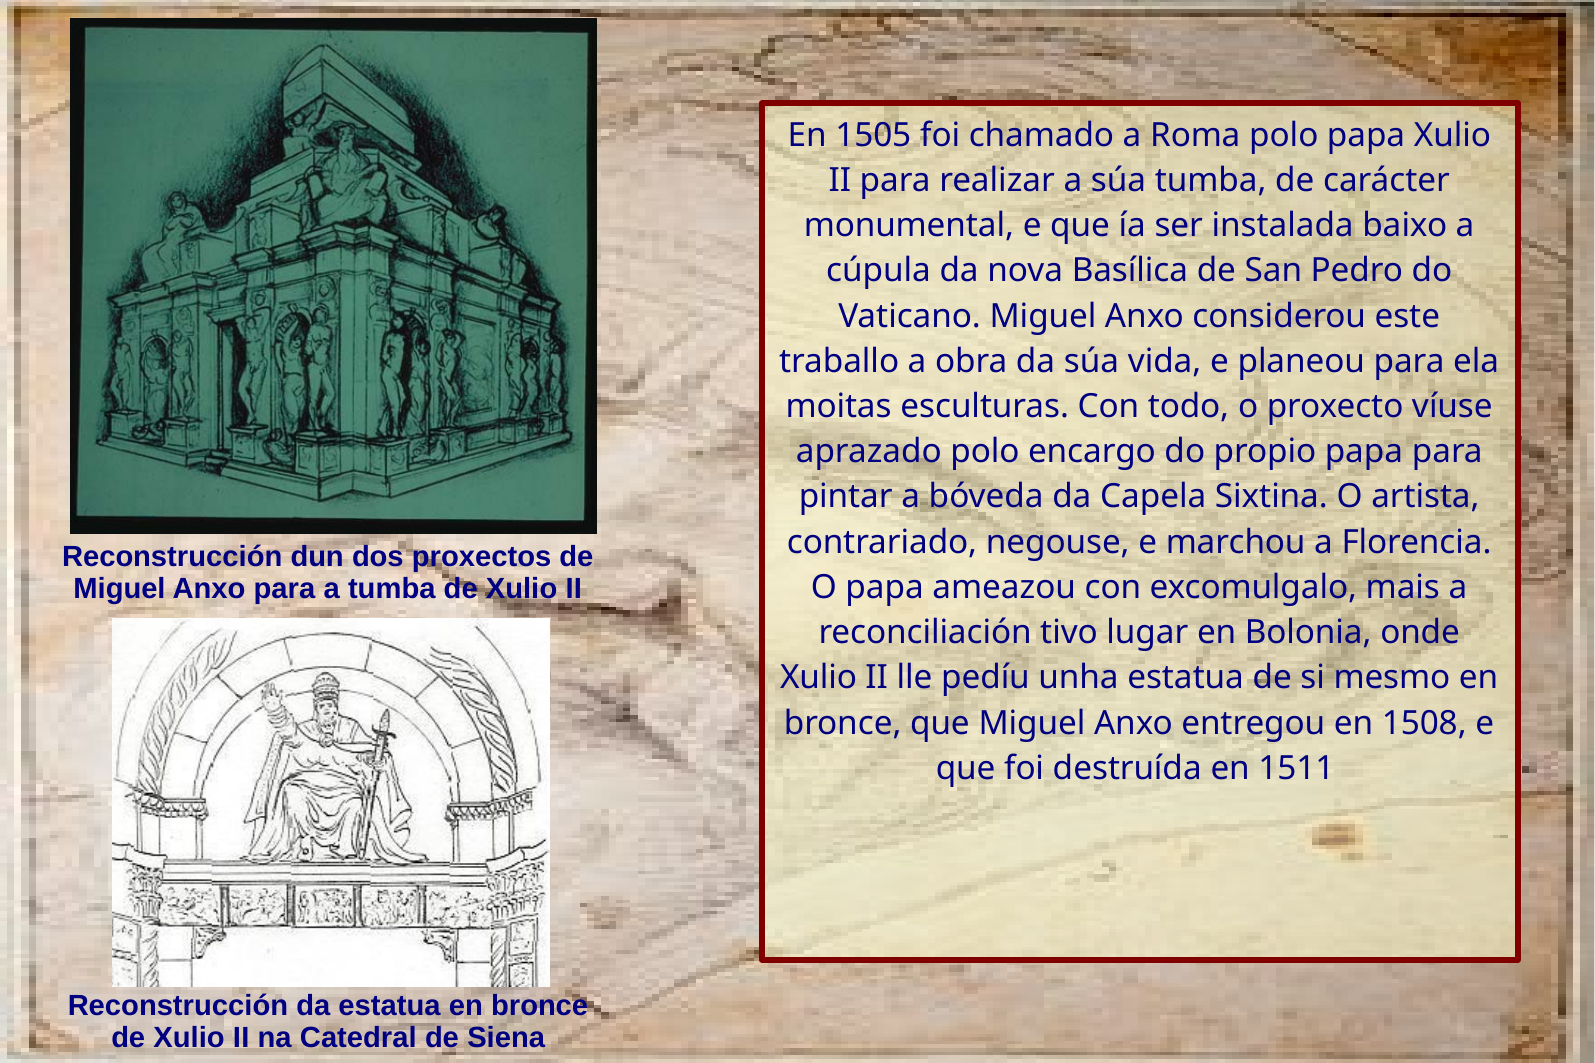

En 1505 foi chamado a Roma polo papa Xulio II para realizar a súa tumba, de carácter monumental, e que ía ser instalada baixo a cúpula da nova Basílica de San Pedro do Vaticano. Miguel Anxo considerou este traballo a obra da súa vida, e planeou para ela moitas esculturas. Con todo, o proxecto víuse aprazado polo encargo do propio papa para pintar a bóveda da Capela Sixtina. O artista, contrariado, negouse, e marchou a Florencia. O papa ameazou con excomulgalo, mais a reconciliación tivo lugar en Bolonia, onde Xulio II lle pedíu unha estatua de si mesmo en bronce, que Miguel Anxo entregou en 1508, e que foi destruída en 1511
Reconstrucción dun dos proxectos de
Miguel Anxo para a tumba de Xulio II
Reconstrucción da estatua en bronce
de Xulio II na Catedral de Siena